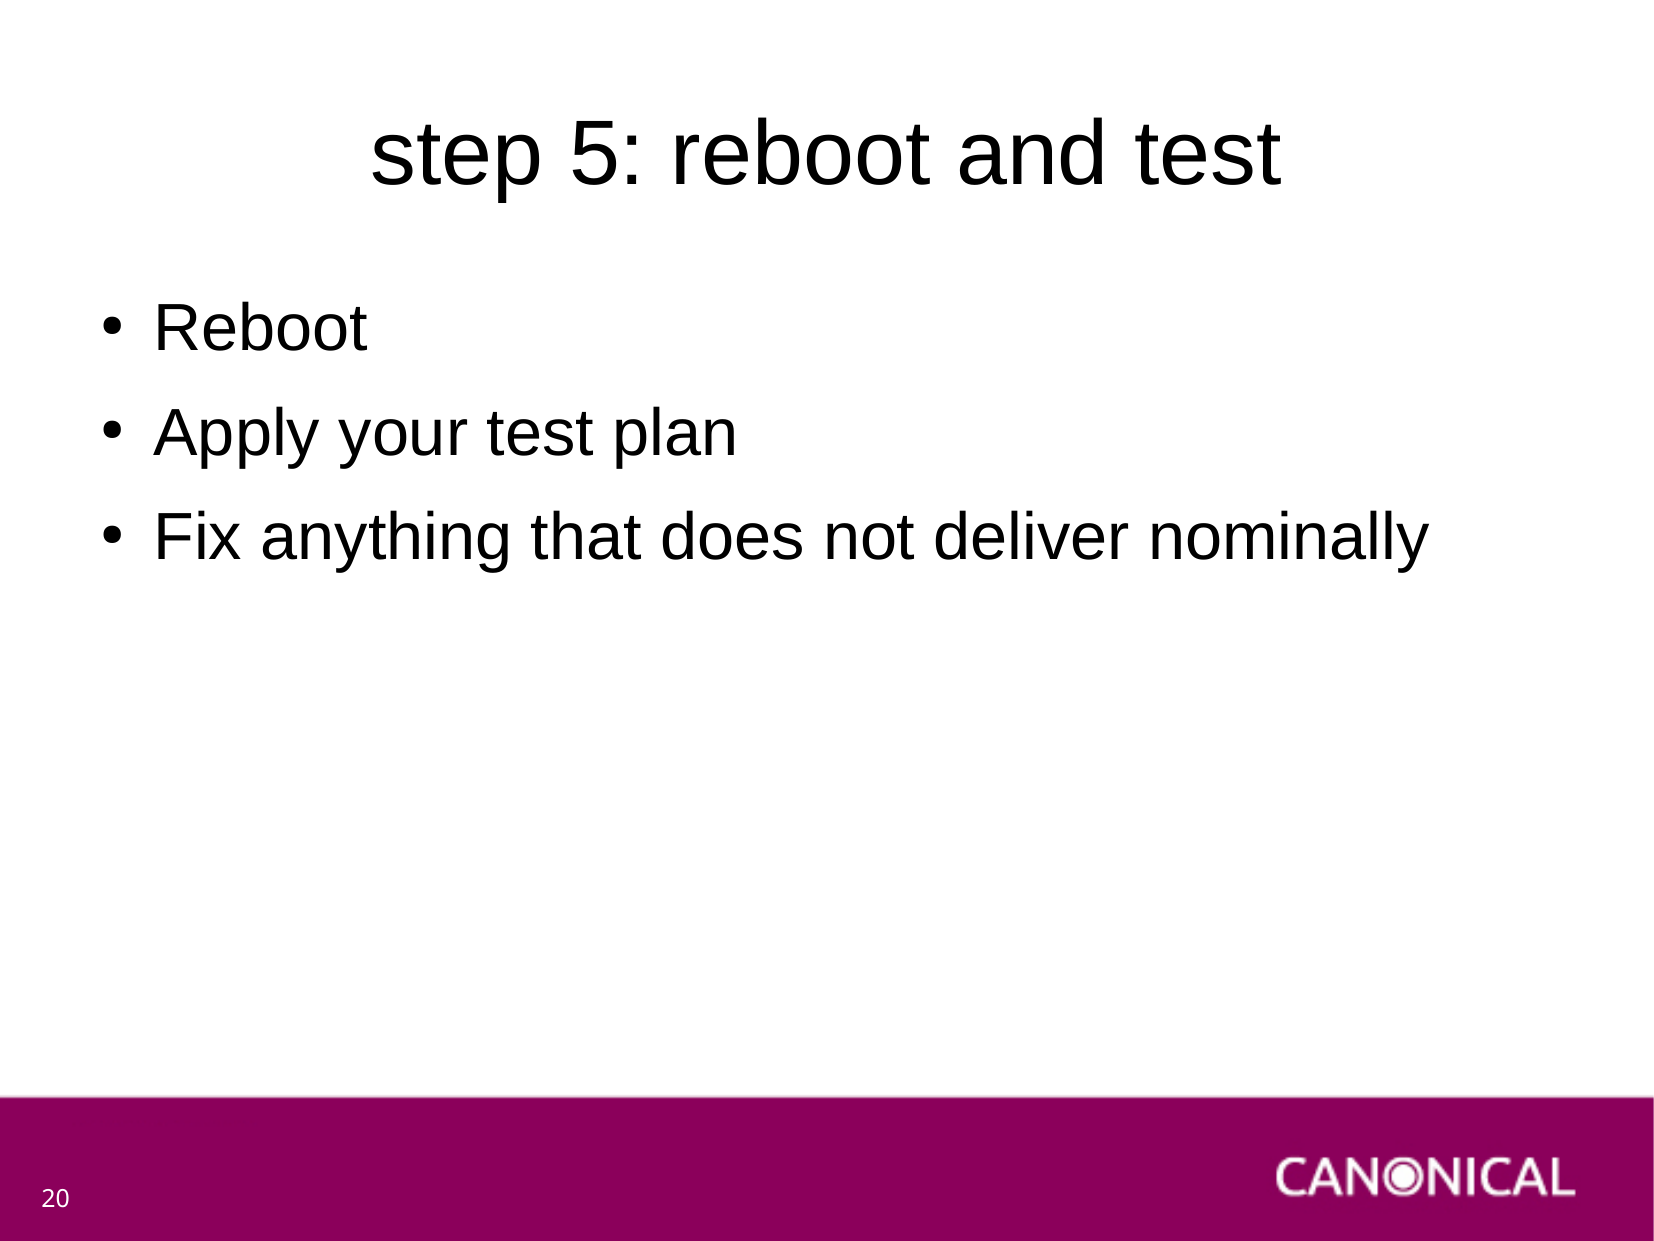

# step 5: reboot and test
Reboot
Apply your test plan
Fix anything that does not deliver nominally